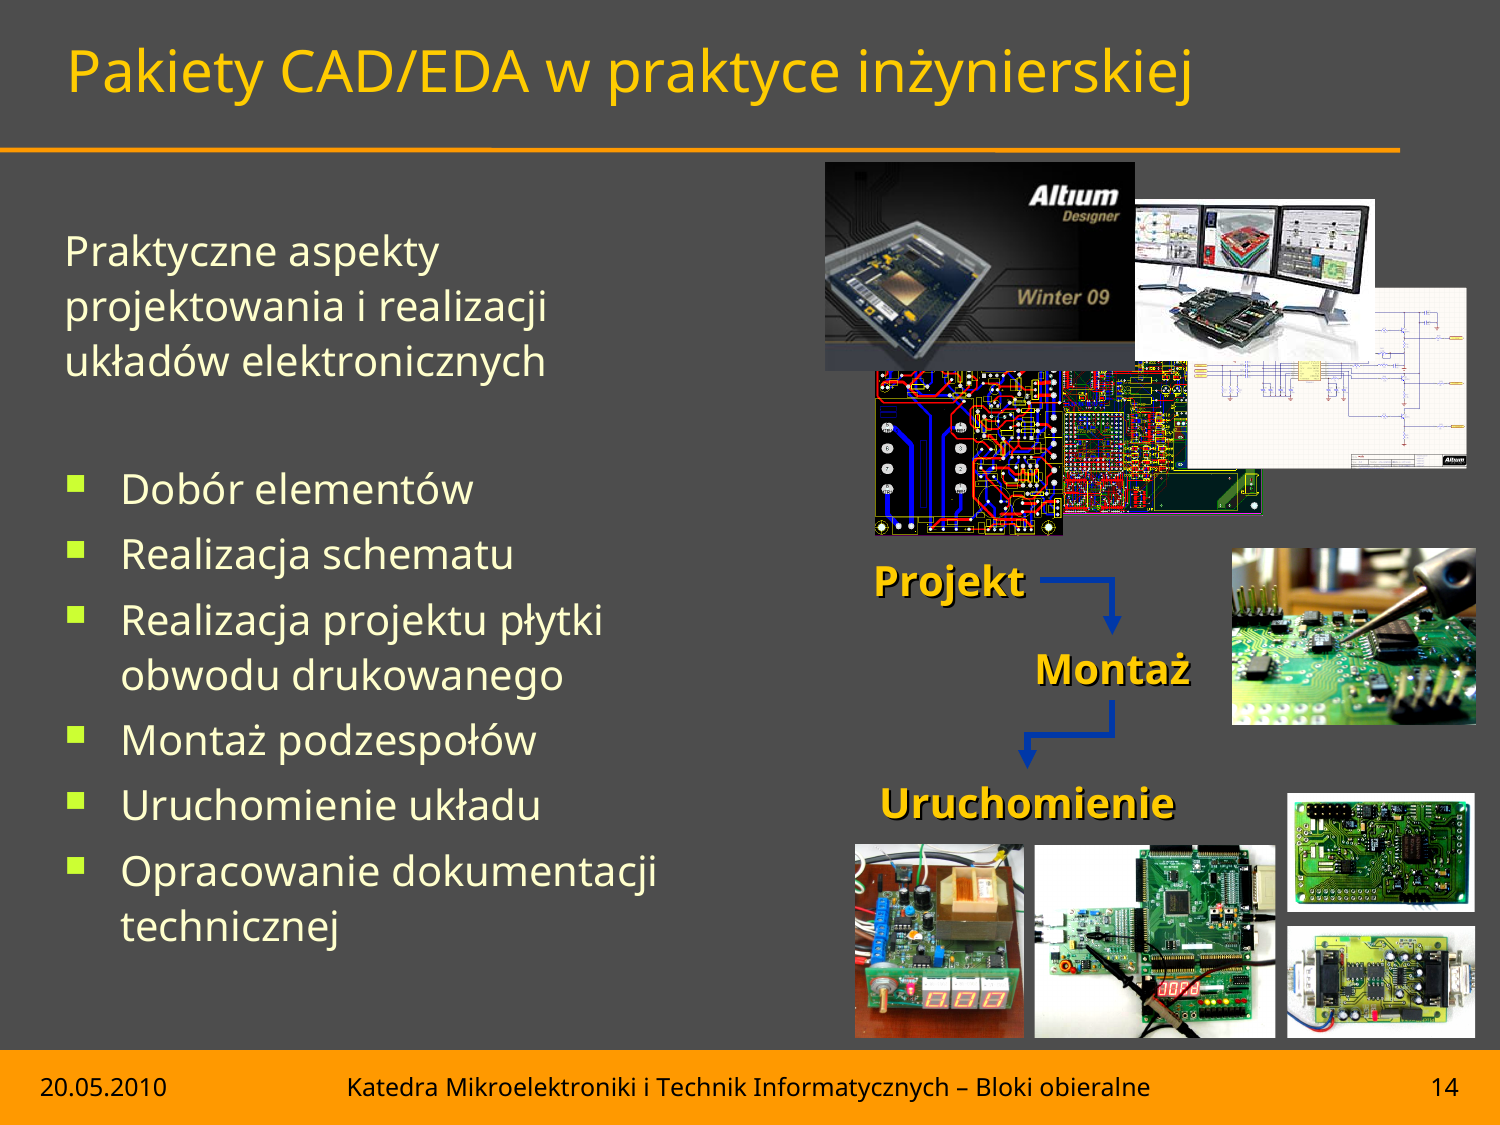

# Pakiety CAD/EDA w praktyce inżynierskiej
Praktyczne aspekty projektowania i realizacji układów elektronicznych
Dobór elementów
Realizacja schematu
Realizacja projektu płytki obwodu drukowanego
Montaż podzespołów
Uruchomienie układu
Opracowanie dokumentacji technicznej
Projekt
Montaż
Uruchomienie
20.05.2010
Katedra Mikroelektroniki i Technik Informatycznych – Bloki obieralne
14